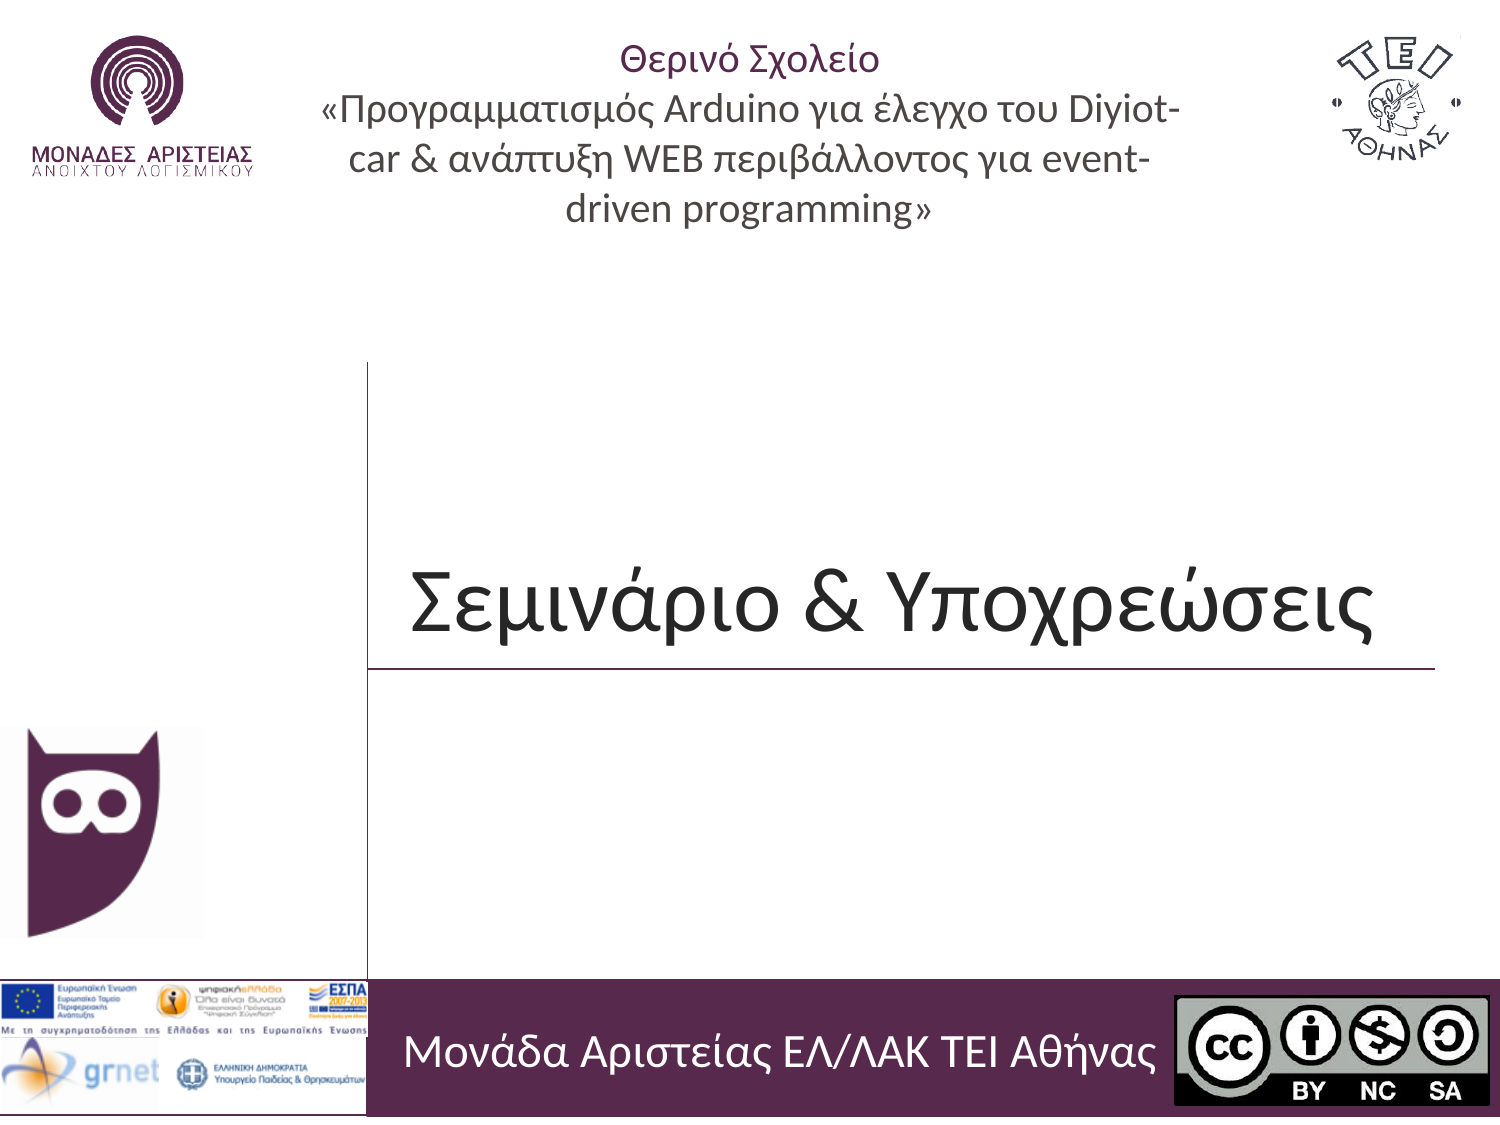

Θερινό Σχολείο
«Προγραμματισμός Arduino για έλεγχο του Diyiot-car & ανάπτυξη WEB περιβάλλοντος για event-driven programming»
# Σεμινάριο & Υποχρεώσεις
Μονάδα Αριστείας ΕΛ/ΛΑΚ ΤΕΙ Αθήνας